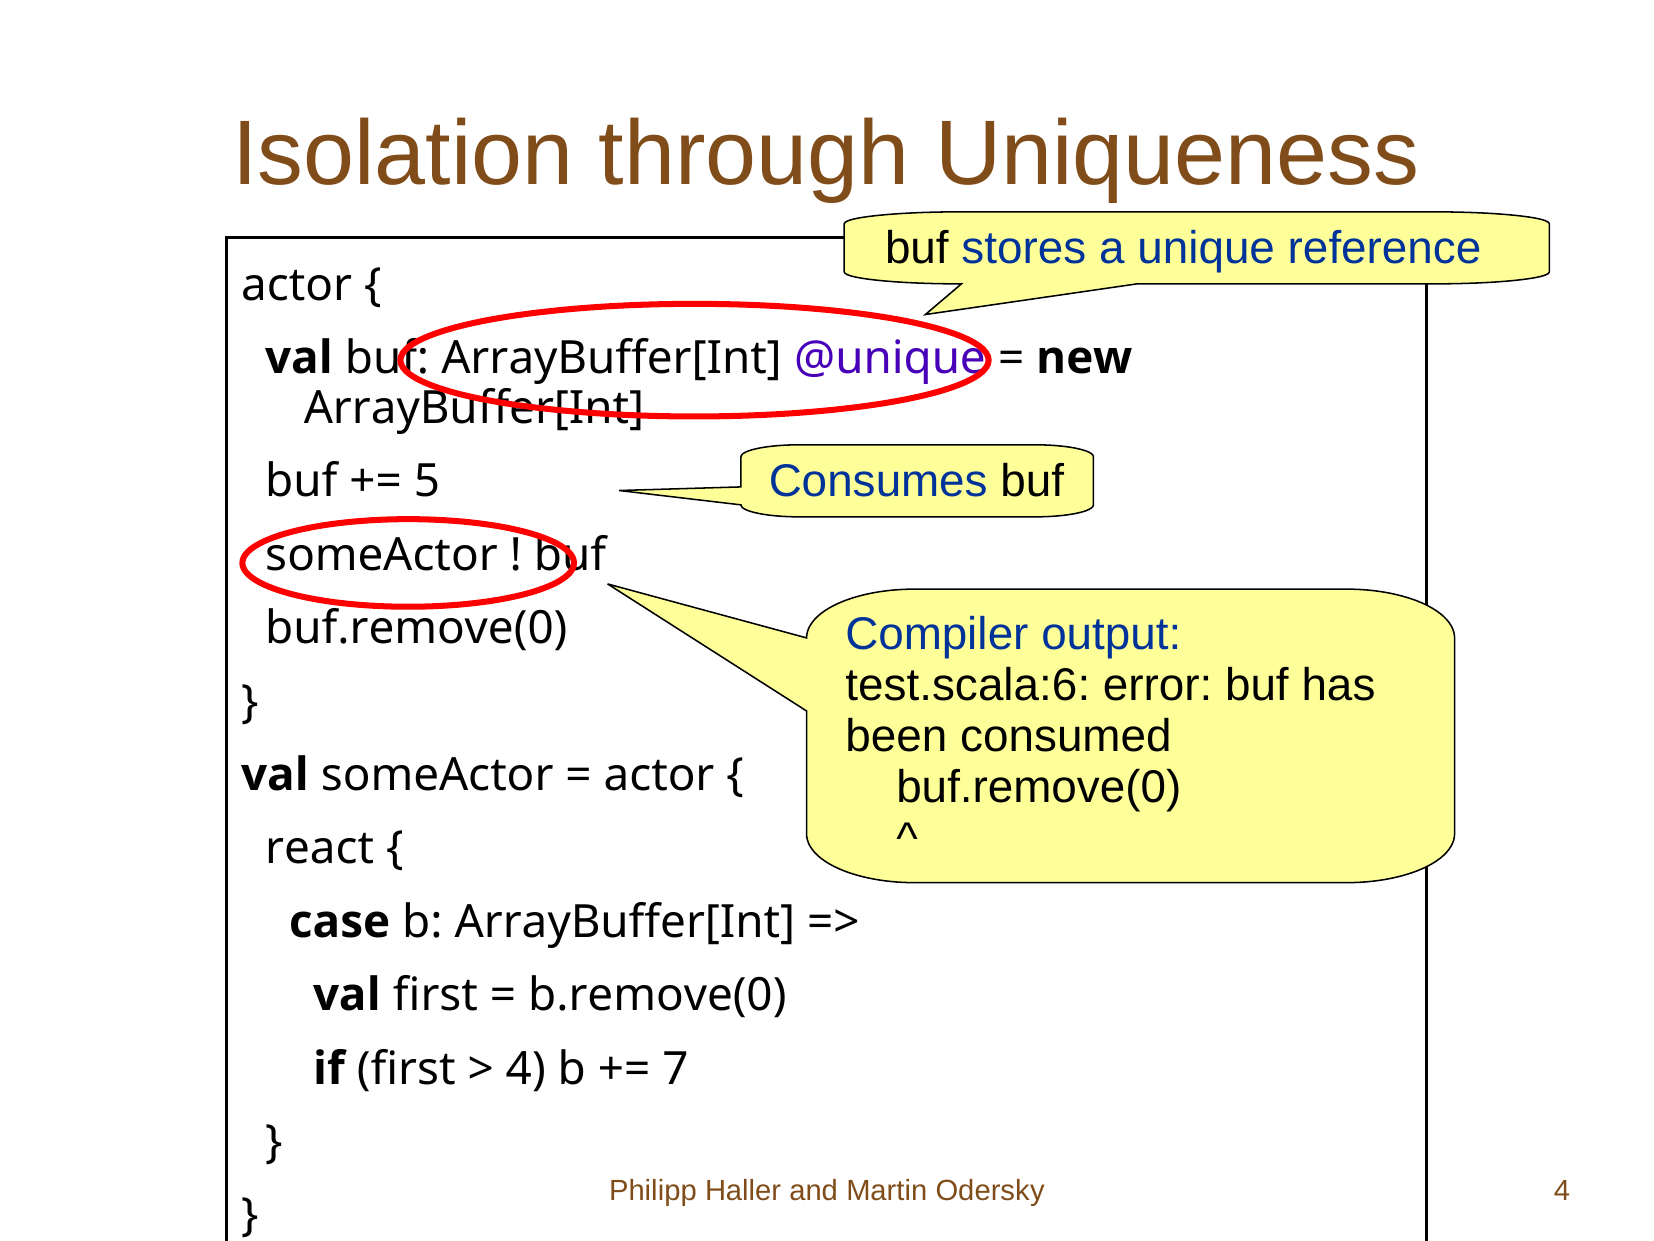

# Isolation through Uniqueness
buf stores a unique reference
actor {
 val buf: ArrayBuffer[Int] @unique = new ArrayBuffer[Int]
 buf += 5
 someActor ! buf
 buf.remove(0)
}
val someActor = actor {
 react {
 case b: ArrayBuffer[Int] =>
 val first = b.remove(0)
 if (first > 4) b += 7
 }
}
Consumes buf
Compiler output:
test.scala:6: error: buf has been consumed
 buf.remove(0)
 ^
Philipp Haller
4